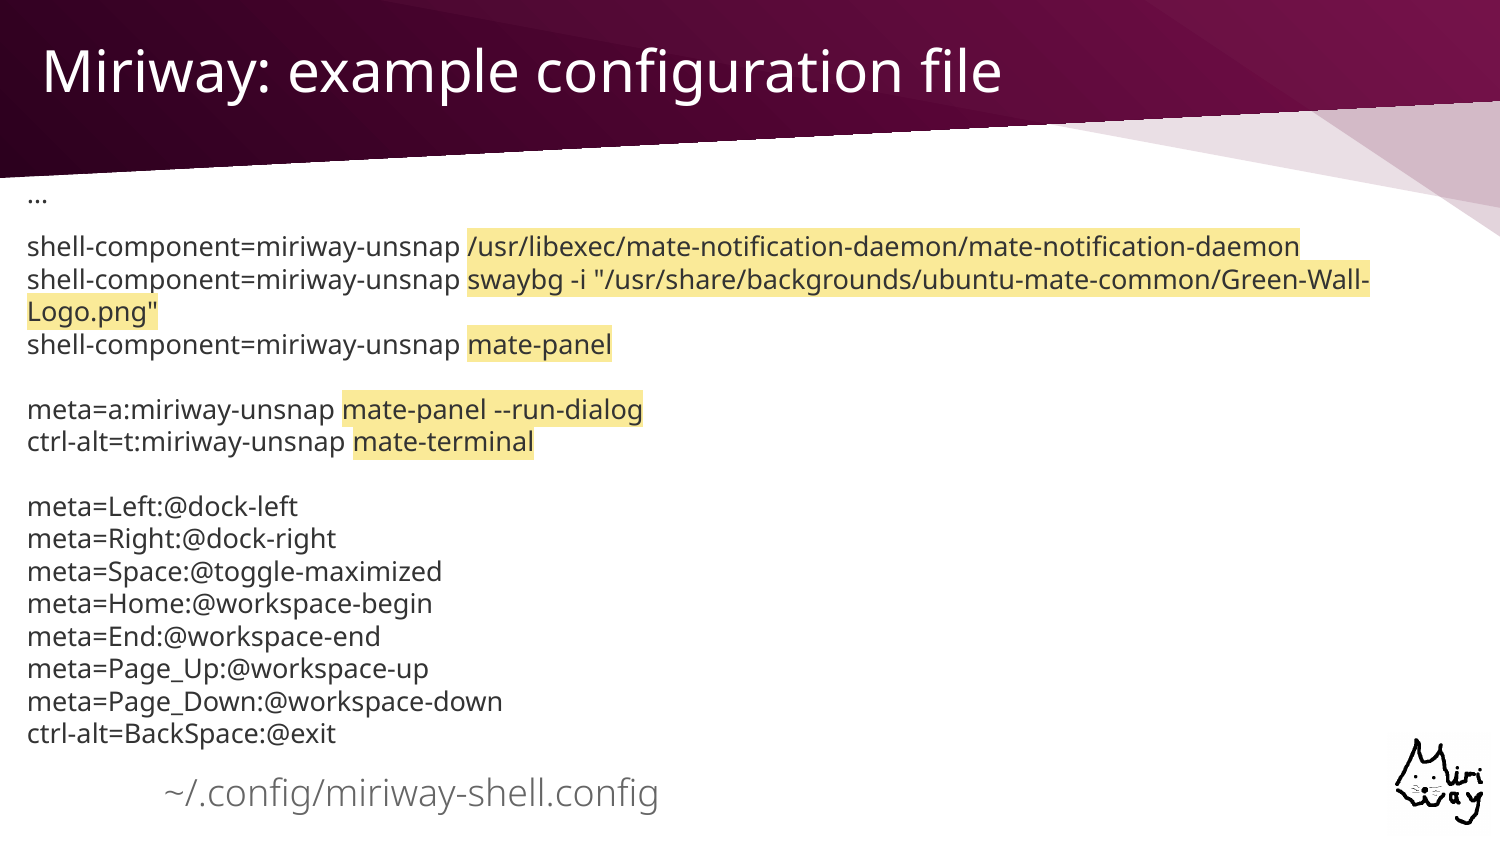

Miriway: example configuration file
# …
shell-component=miriway-unsnap /usr/libexec/mate-notification-daemon/mate-notification-daemon
shell-component=miriway-unsnap swaybg -i "/usr/share/backgrounds/ubuntu-mate-common/Green-Wall-Logo.png"
shell-component=miriway-unsnap mate-panel
meta=a:miriway-unsnap mate-panel --run-dialog
ctrl-alt=t:miriway-unsnap mate-terminal
meta=Left:@dock-left
meta=Right:@dock-right
meta=Space:@toggle-maximized
meta=Home:@workspace-begin
meta=End:@workspace-end
meta=Page_Up:@workspace-up
meta=Page_Down:@workspace-down
ctrl-alt=BackSpace:@exit
~/.config/miriway-shell.config